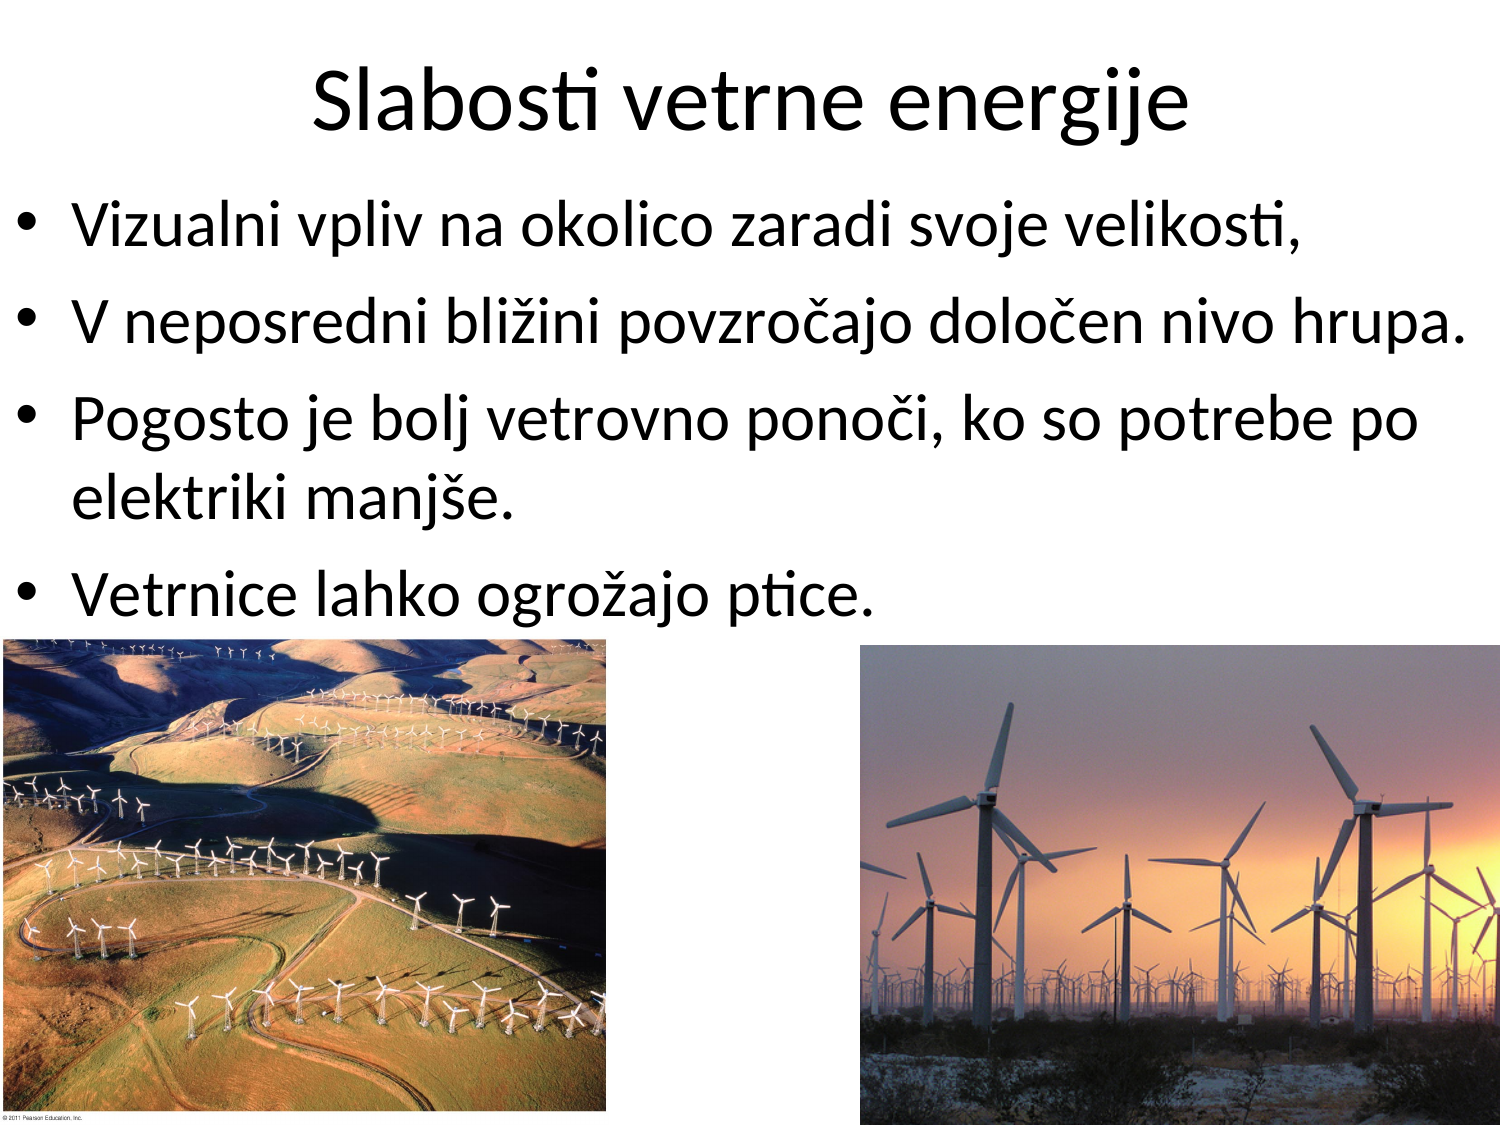

Slabosti vetrne energije
Vizualni vpliv na okolico zaradi svoje velikosti,
V neposredni bližini povzročajo določen nivo hrupa.
Pogosto je bolj vetrovno ponoči, ko so potrebe po elektriki manjše.
Vetrnice lahko ogrožajo ptice.